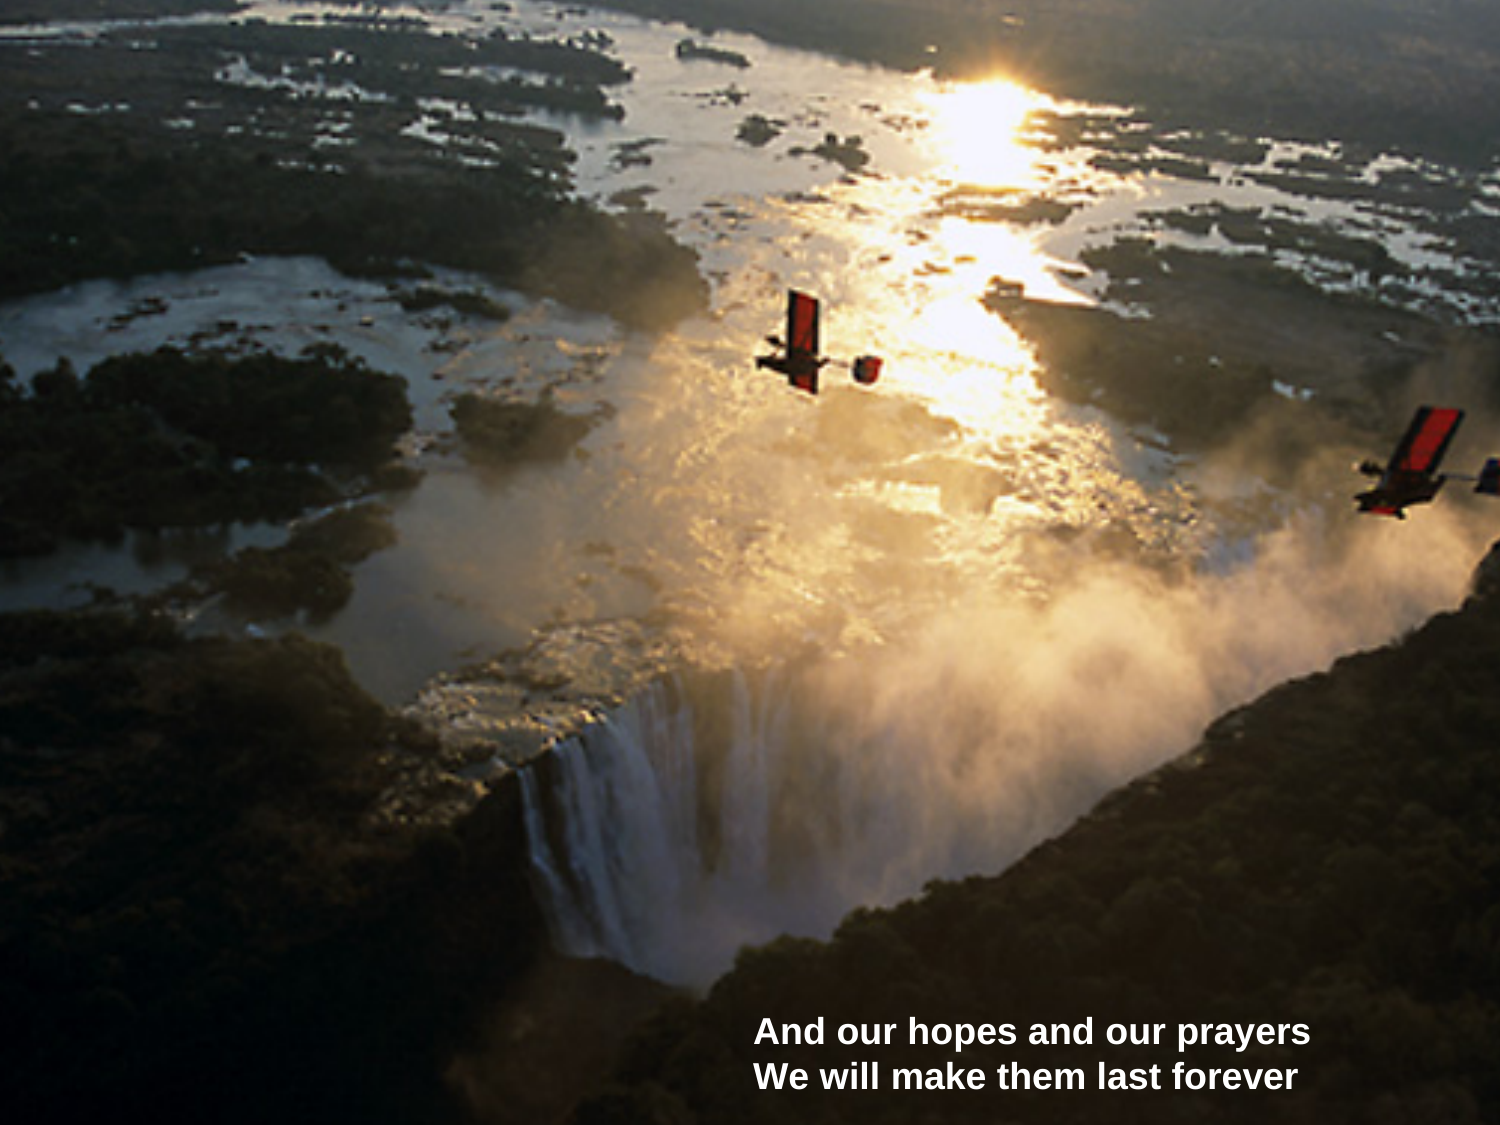

#
And our hopes and our prayers
We will make them last forever